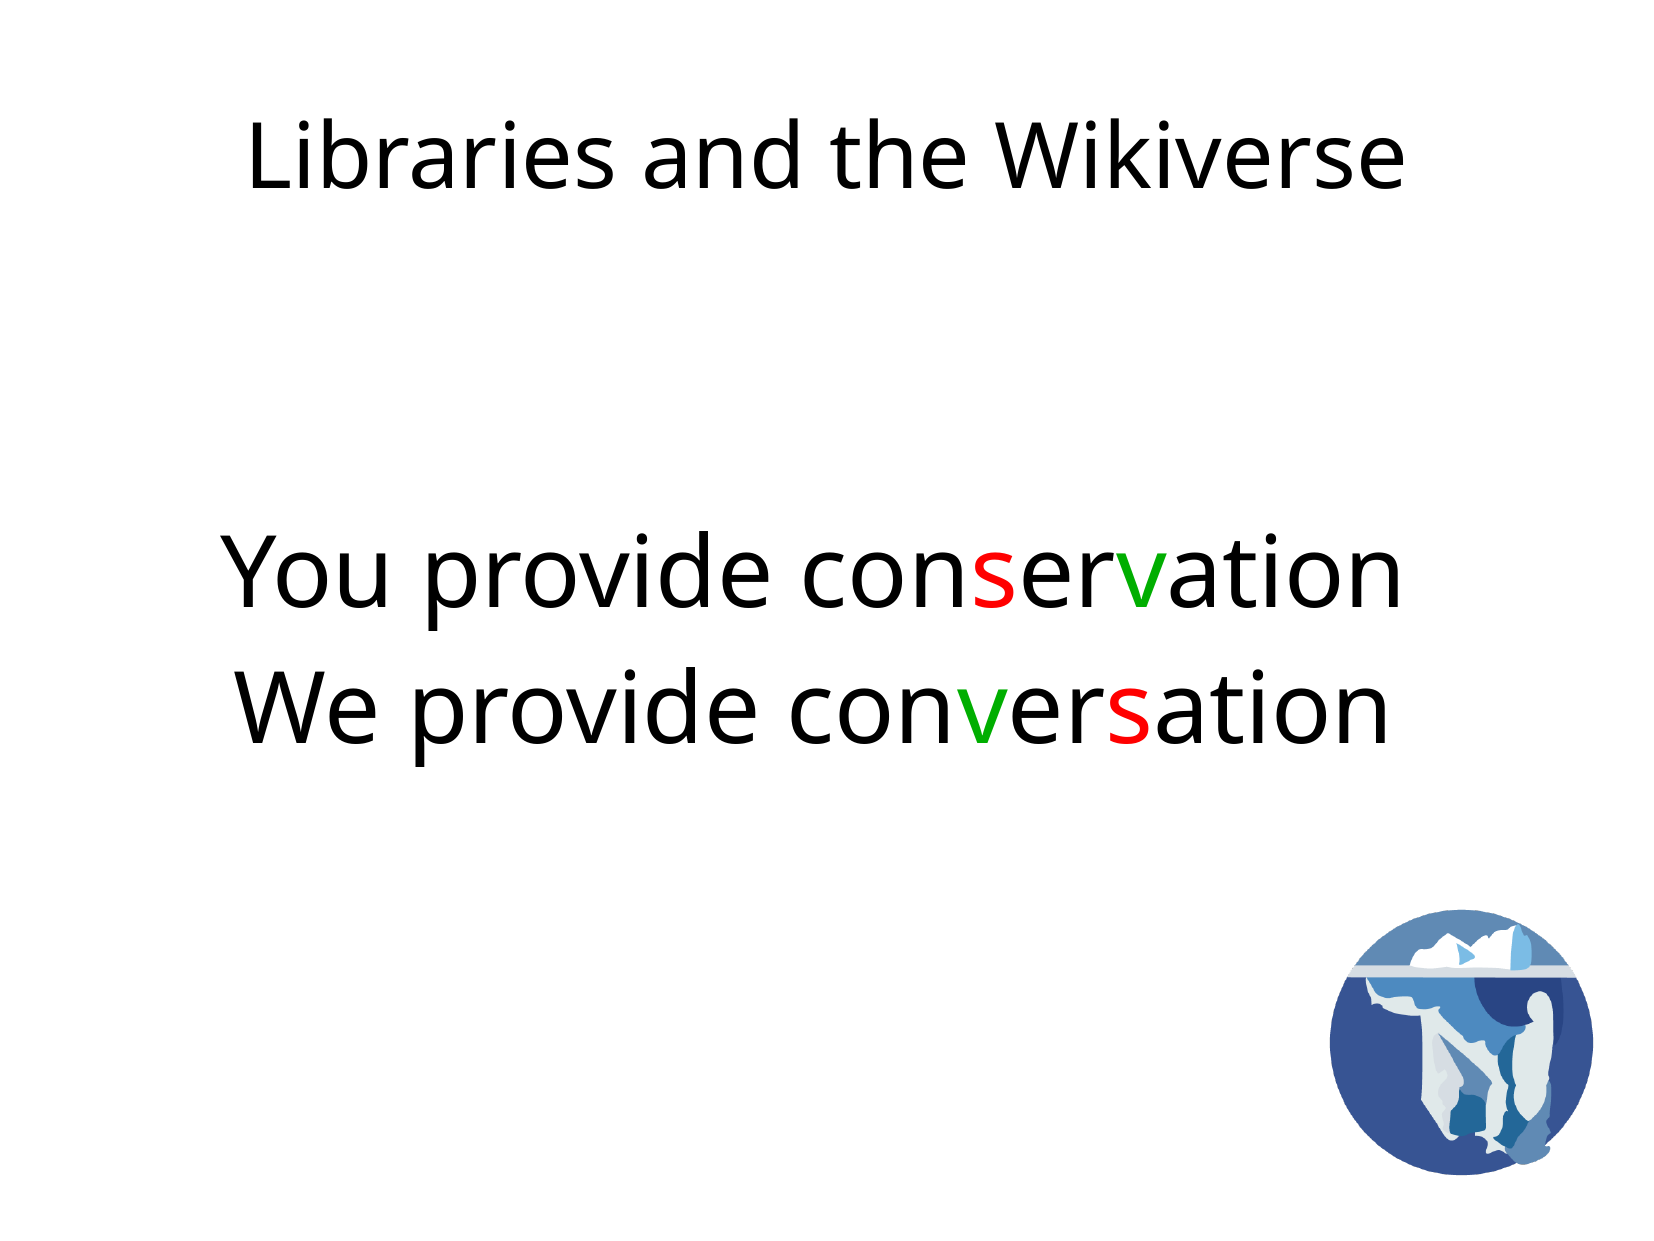

Libraries and the Wikiverse
# You provide conservation
We provide conversation